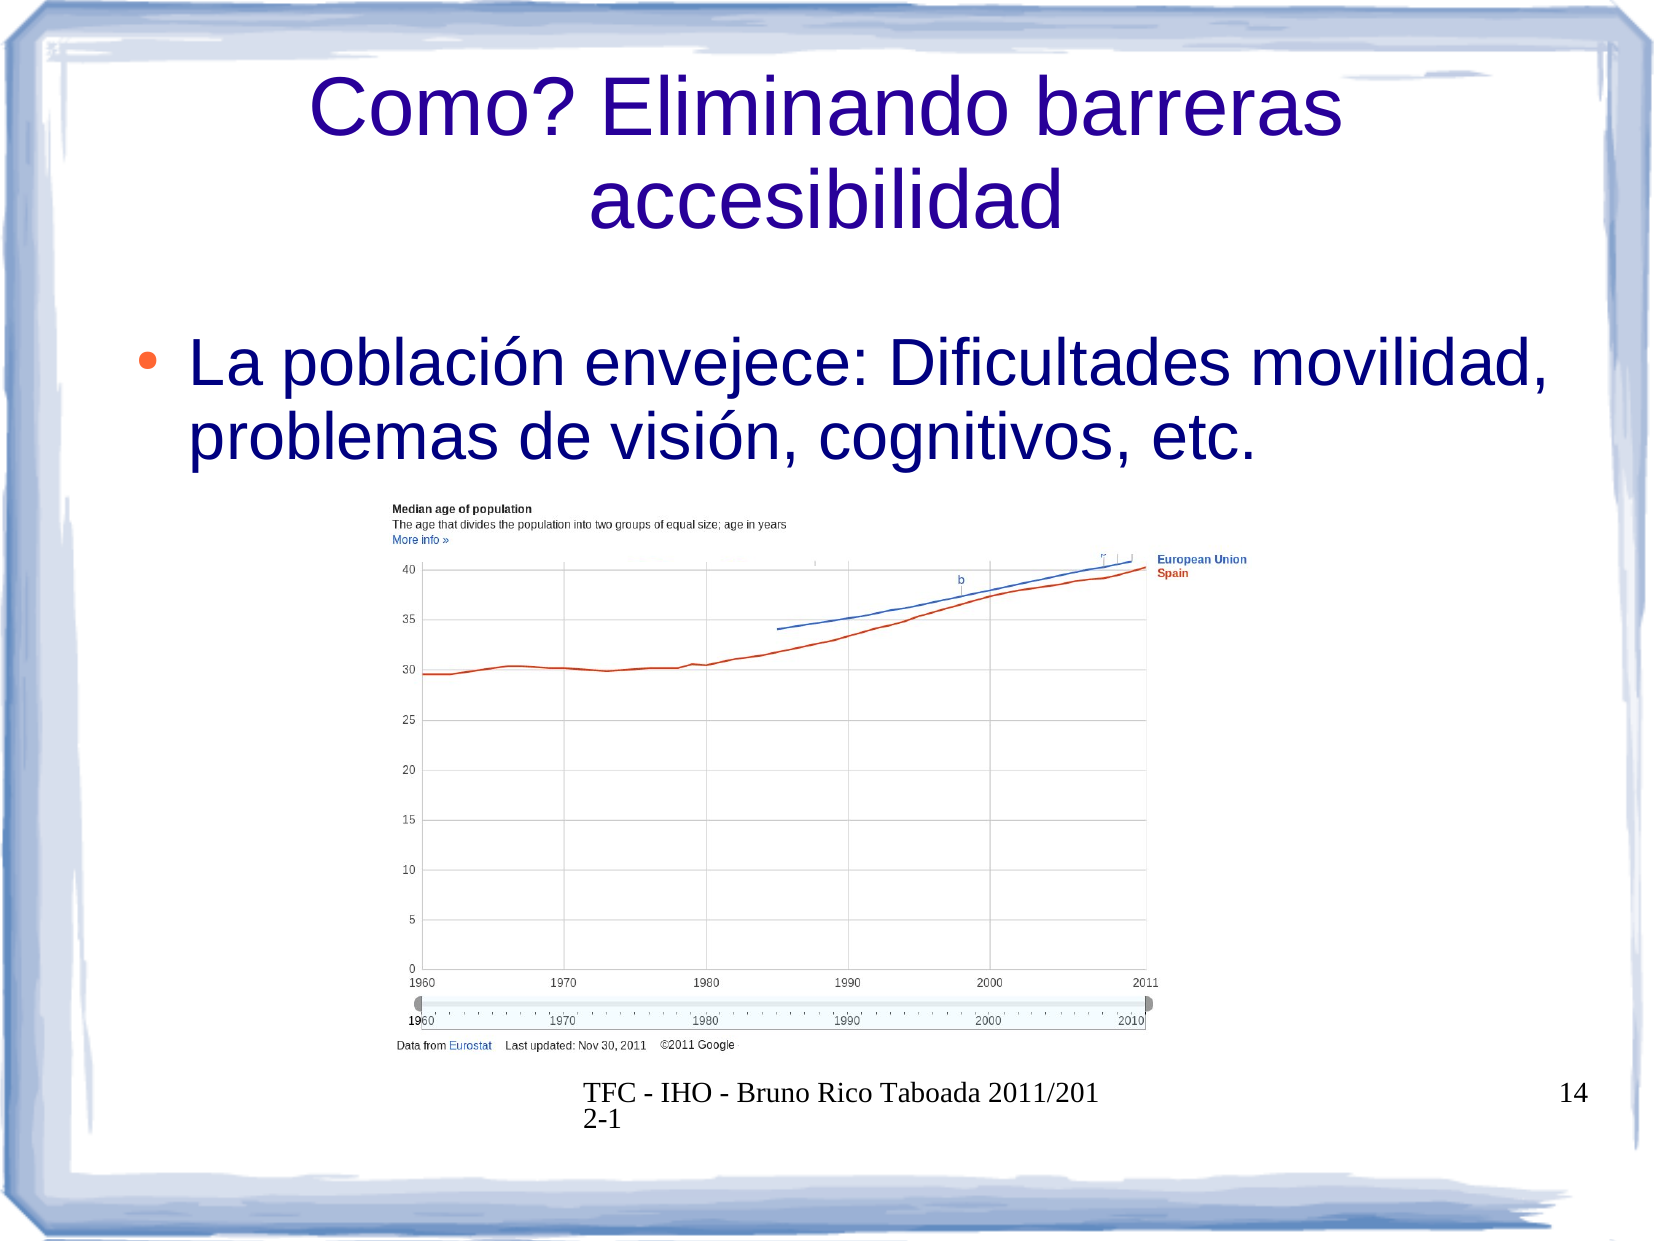

# Como? Eliminando barreras accesibilidad
La población envejece: Dificultades movilidad, problemas de visión, cognitivos, etc.
TFC - IHO - Bruno Rico Taboada 2011/2012-1
14